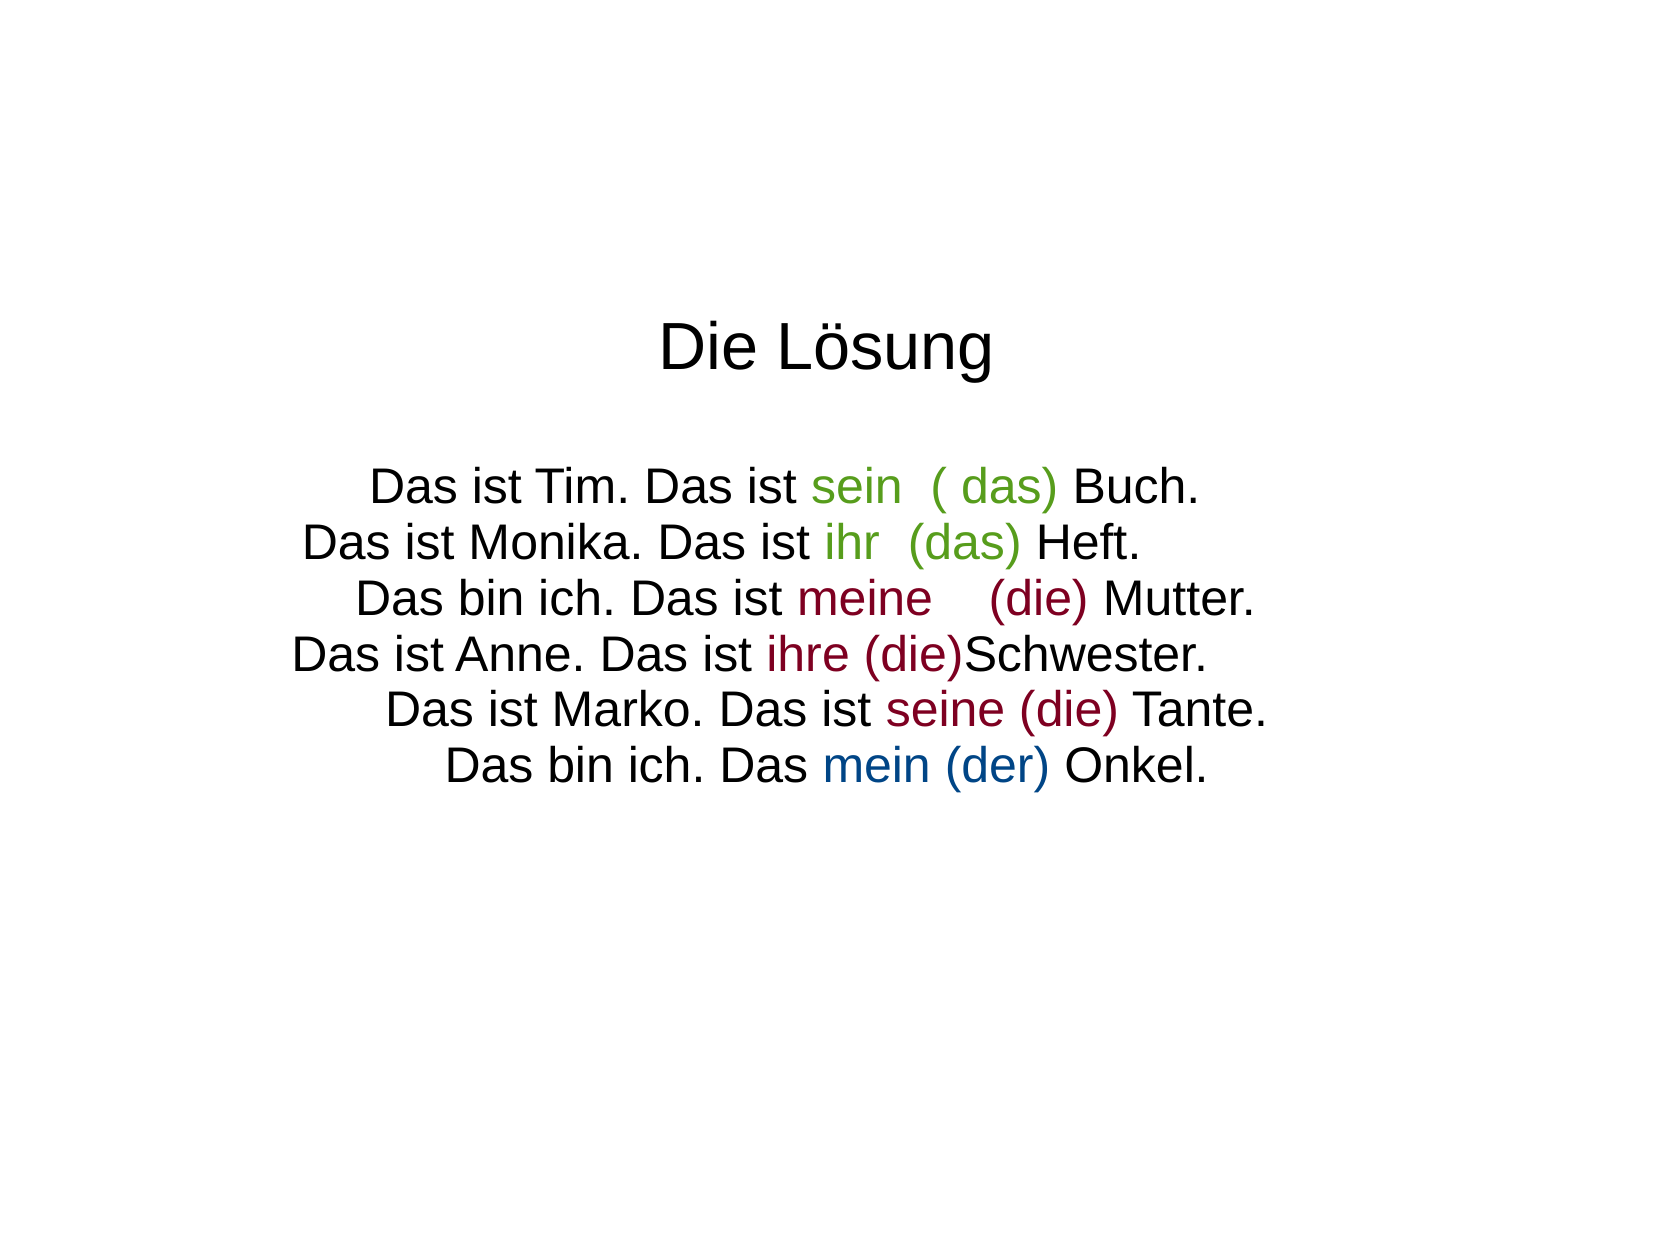

# Die Lösung
Das ist Tim. Das ist sein ( das) Buch.
Das ist Monika. Das ist ihr (das) Heft.
Das bin ich. Das ist meine (die) Mutter.
Das ist Anne. Das ist ihre (die)Schwester.
Das ist Marko. Das ist seine (die) Tante.
Das bin ich. Das mein (der) Onkel.